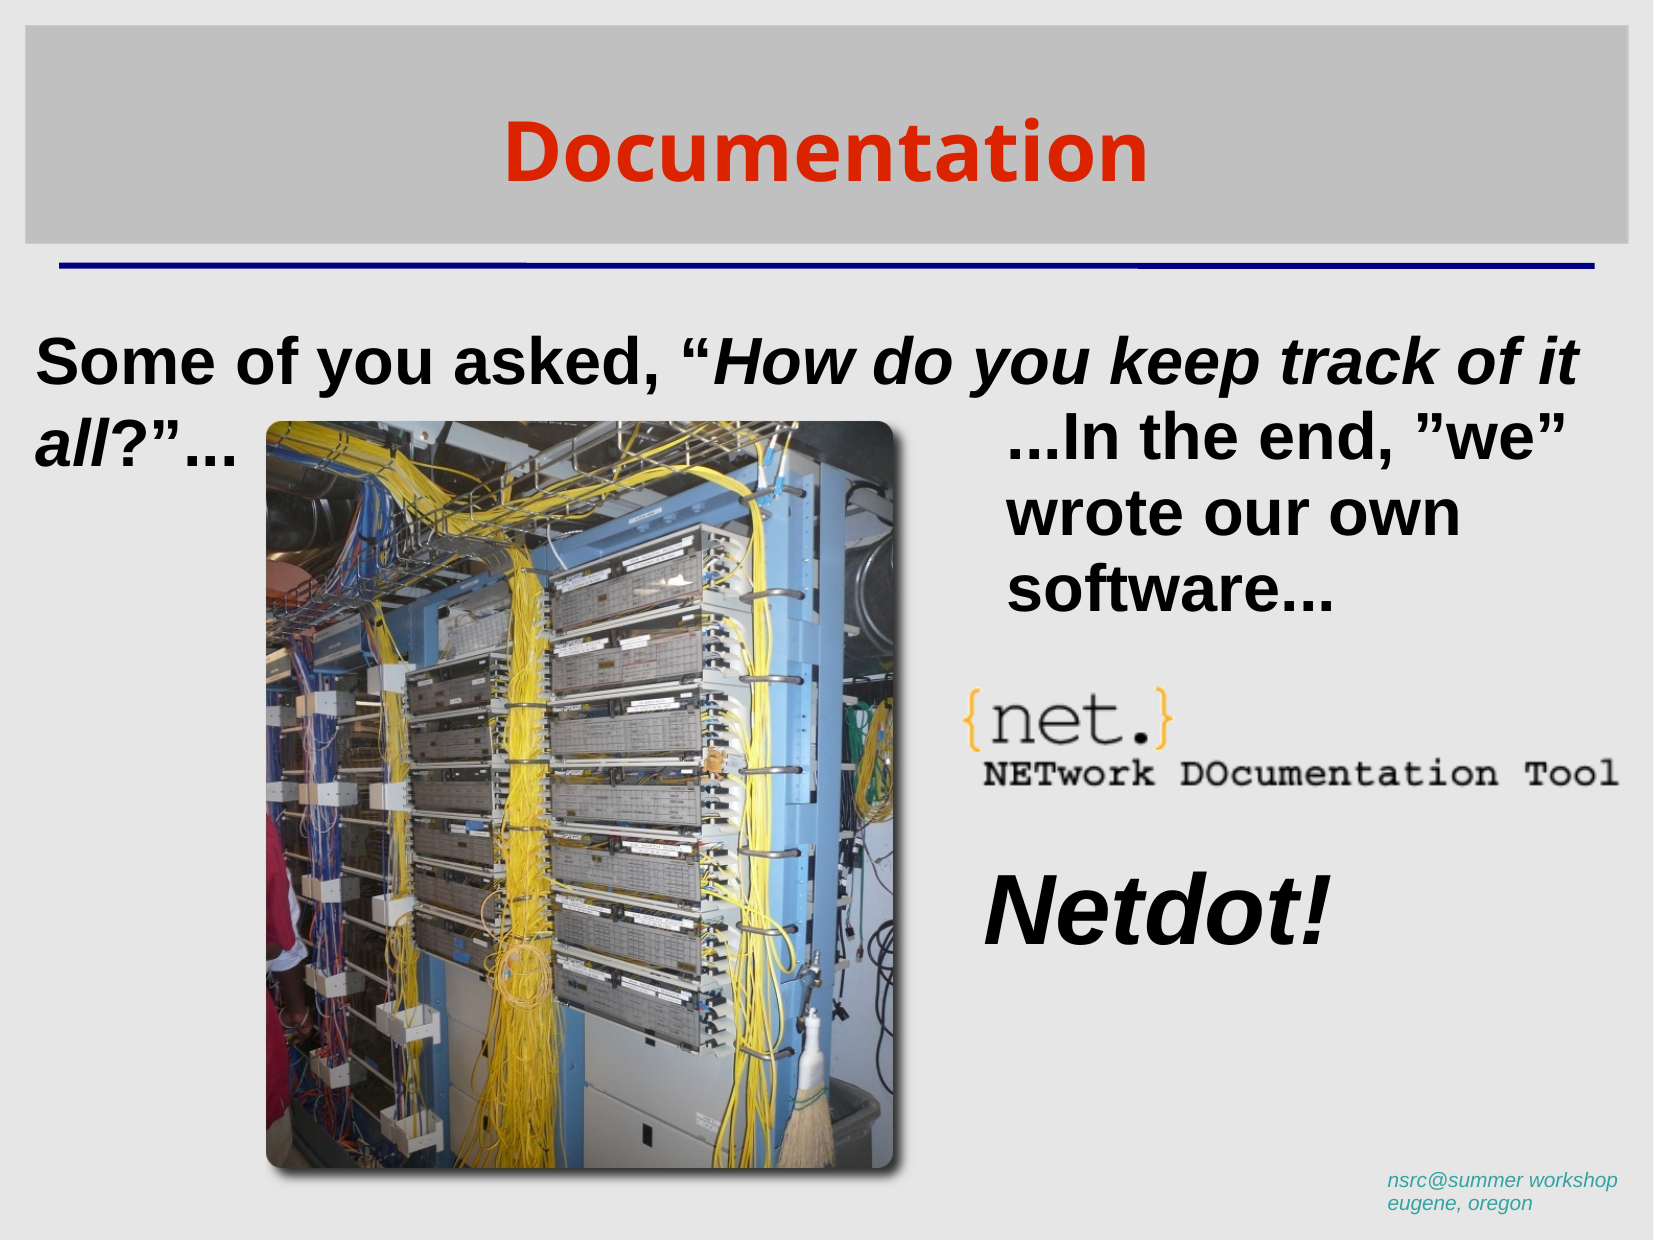

# Documentation
Some of you asked, “How do you keep track of it all?”...
...In the end, ”we” wrote our own software...
Netdot!